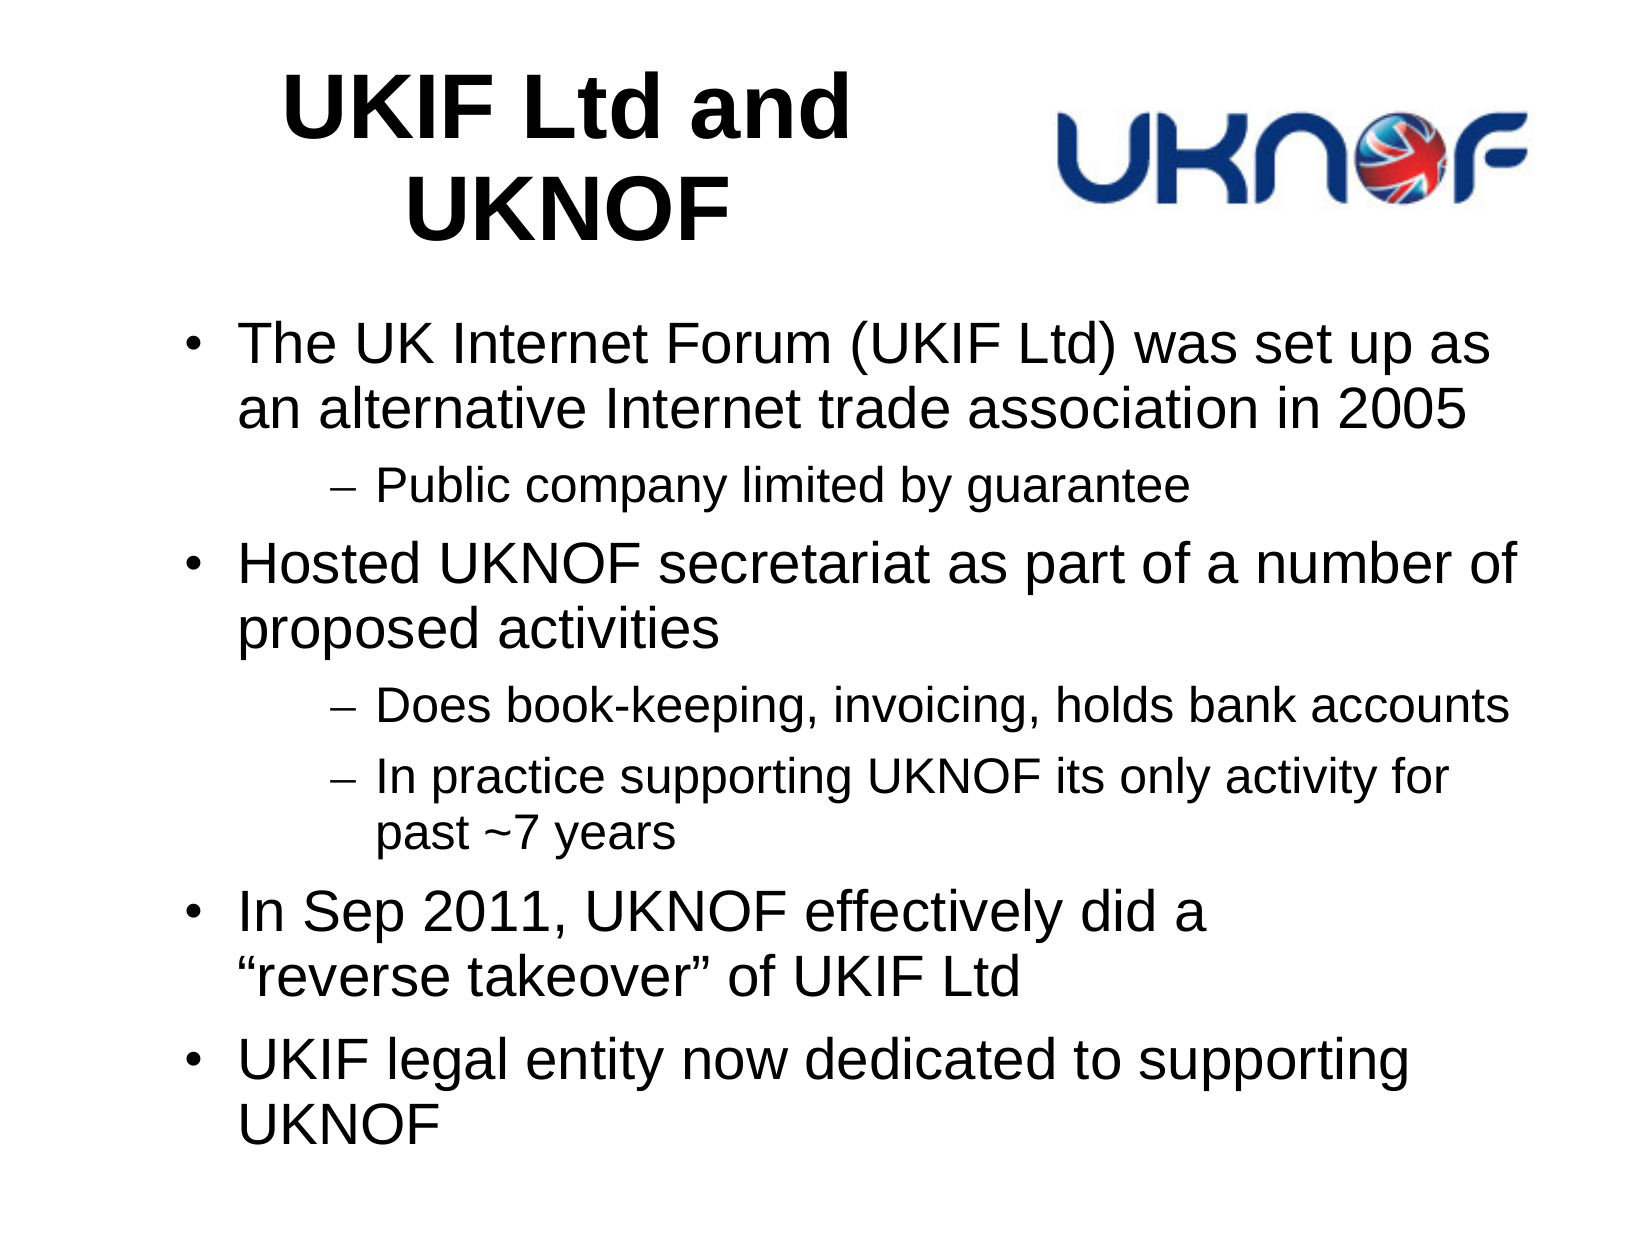

# UKIF Ltd and UKNOF
The UK Internet Forum (UKIF Ltd) was set up as an alternative Internet trade association in 2005
Public company limited by guarantee
Hosted UKNOF secretariat as part of a number of proposed activities
Does book-keeping, invoicing, holds bank accounts
In practice supporting UKNOF its only activity for past ~7 years
In Sep 2011, UKNOF effectively did a
“reverse takeover” of UKIF Ltd
UKIF legal entity now dedicated to supporting UKNOF